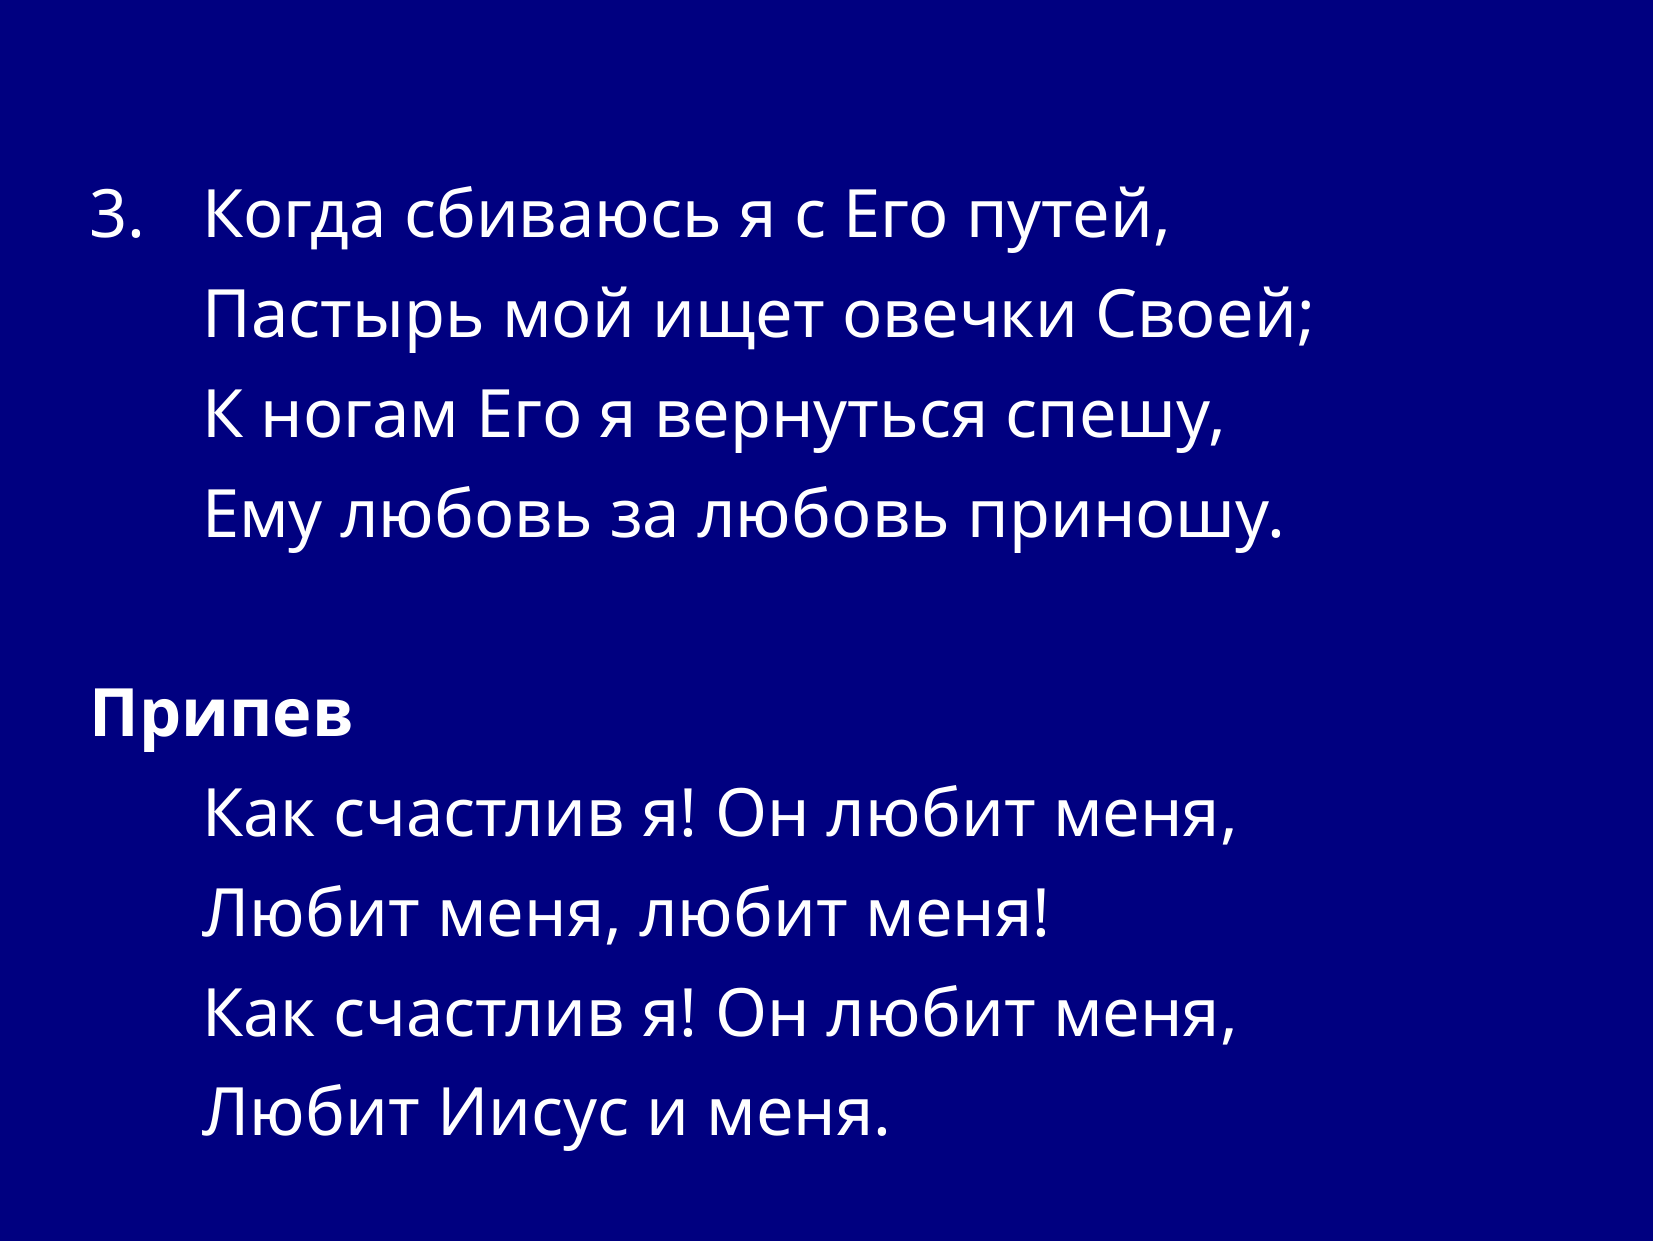

3.	Когда сбиваюсь я с Его путей,
	Пастырь мой ищет овечки Своей;
	К ногам Его я вернуться спешу,
	Ему любовь за любовь приношу.
Припев
	Как счастлив я! Он любит меня,
	Любит меня, любит меня!
	Как счастлив я! Он любит меня,
	Любит Иисус и меня.